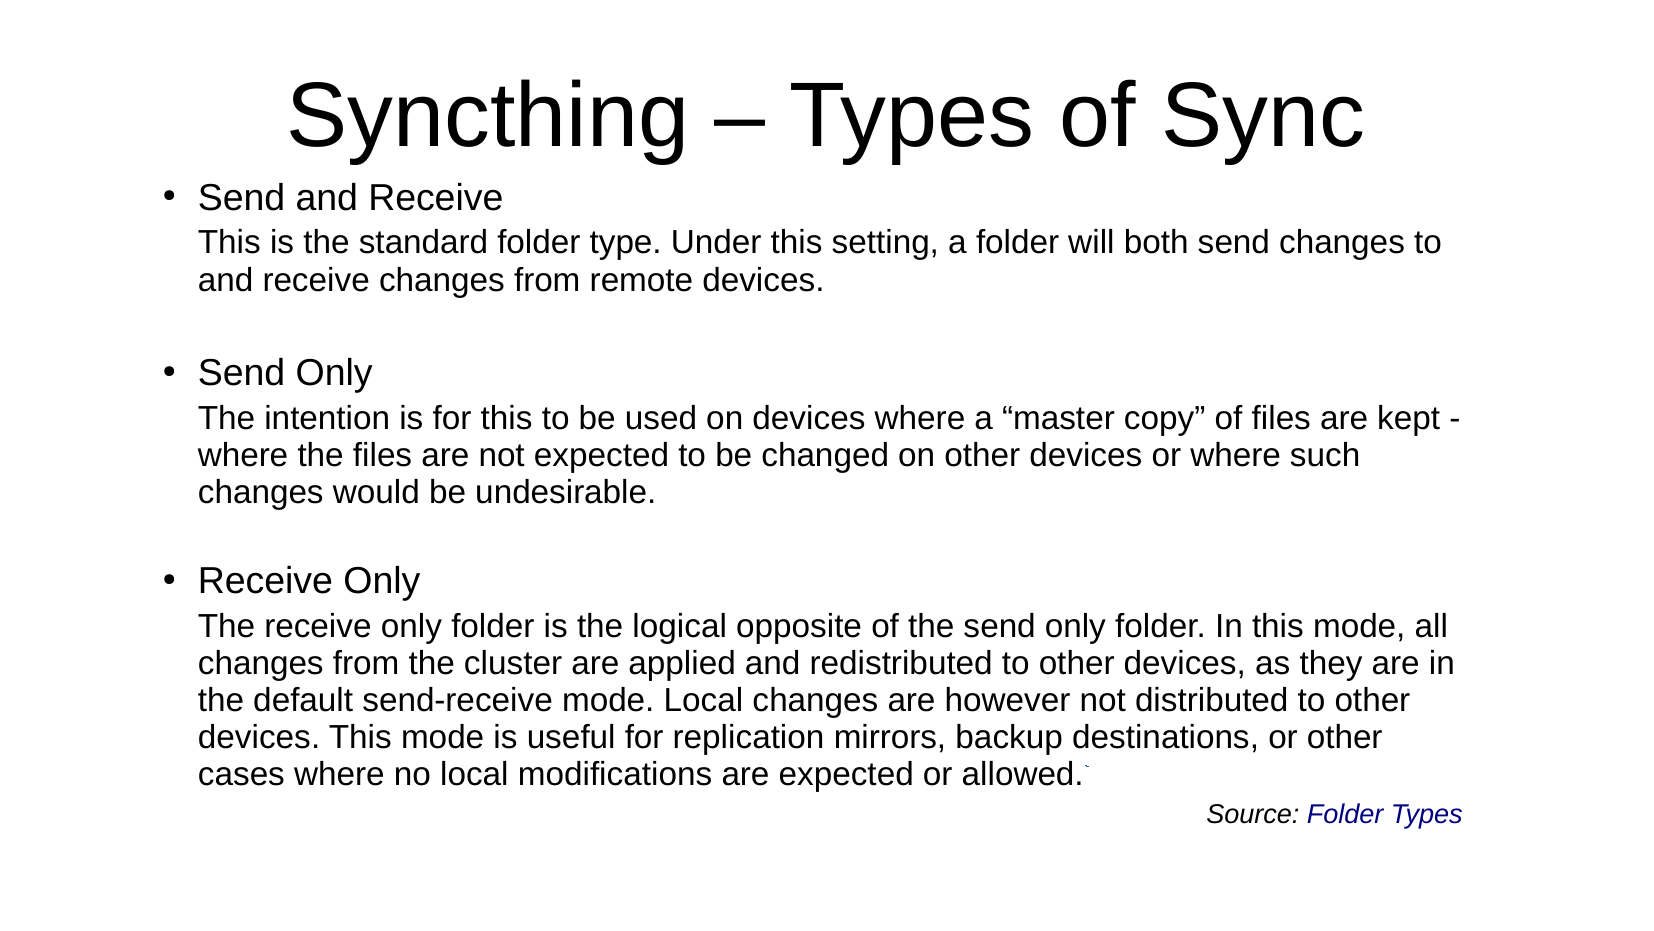

# Syncthing – Types of Sync
Send and Receive
This is the standard folder type. Under this setting, a folder will both send changes to and receive changes from remote devices.
Send Only
The intention is for this to be used on devices where a “master copy” of files are kept - where the files are not expected to be changed on other devices or where such changes would be undesirable.
Receive Only
The receive only folder is the logical opposite of the send only folder. In this mode, all changes from the cluster are applied and redistributed to other devices, as they are in the default send-receive mode. Local changes are however not distributed to other devices. This mode is useful for replication mirrors, backup destinations, or other cases where no local modifications are expected or allowed.
Source: Folder Types